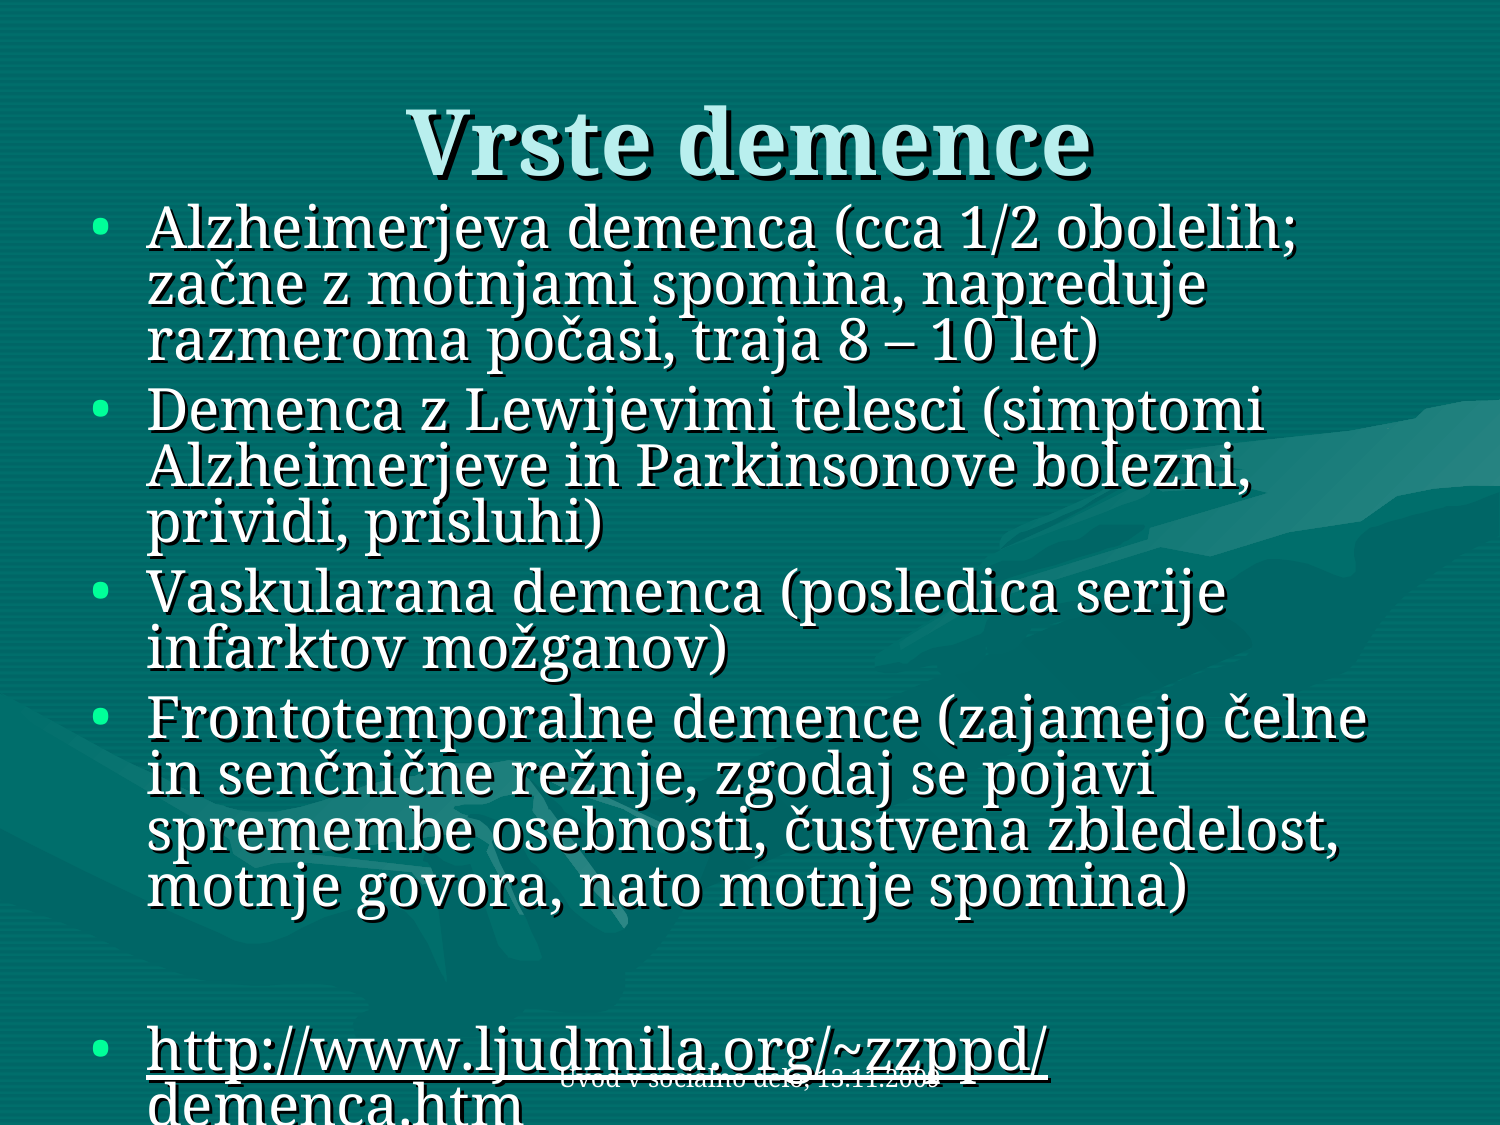

# Vrste demence
Alzheimerjeva demenca (cca 1/2 obolelih; začne z motnjami spomina, napreduje razmeroma počasi, traja 8 – 10 let)
Demenca z Lewijevimi telesci (simptomi Alzheimerjeve in Parkinsonove bolezni, prividi, prisluhi)
Vaskularana demenca (posledica serije infarktov možganov)
Frontotemporalne demence (zajamejo čelne in senčnične režnje, zgodaj se pojavi spremembe osebnosti, čustvena zbledelost, motnje govora, nato motnje spomina)
http://www.ljudmila.org/~zzppd/demenca.htm
Uvod v socialno delo, 13.11.2009